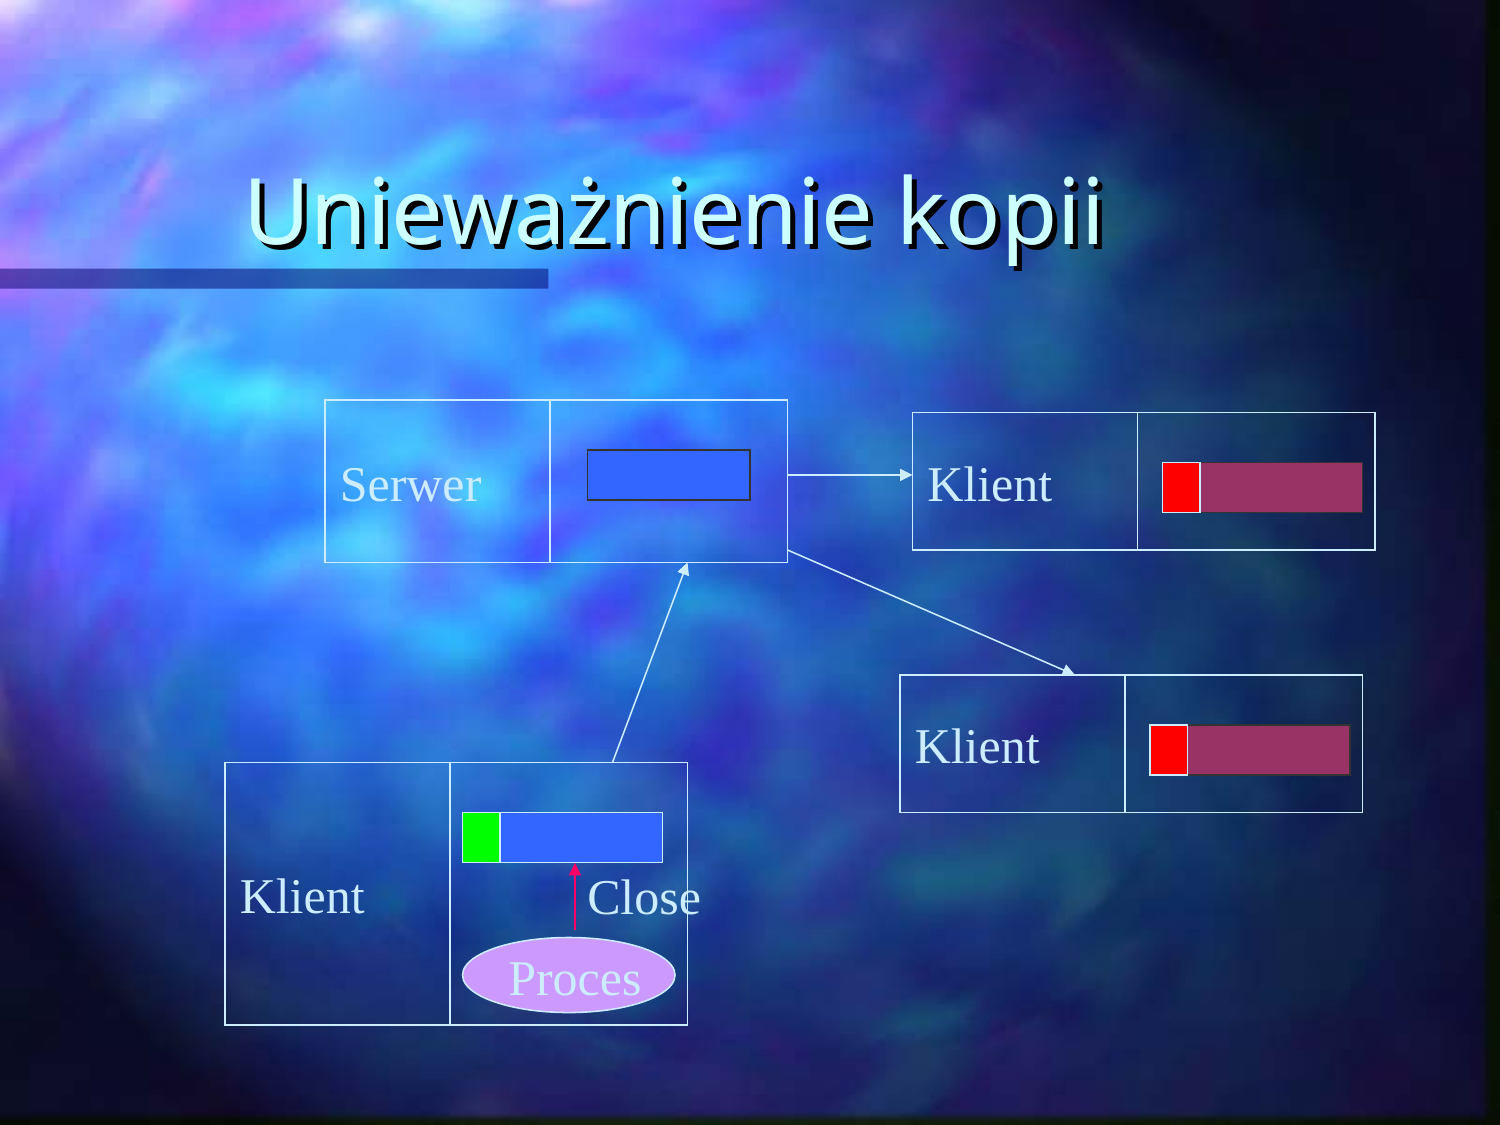

# Unieważnienie kopii
Serwer
Klient
Klient
Klient
Close
Proces